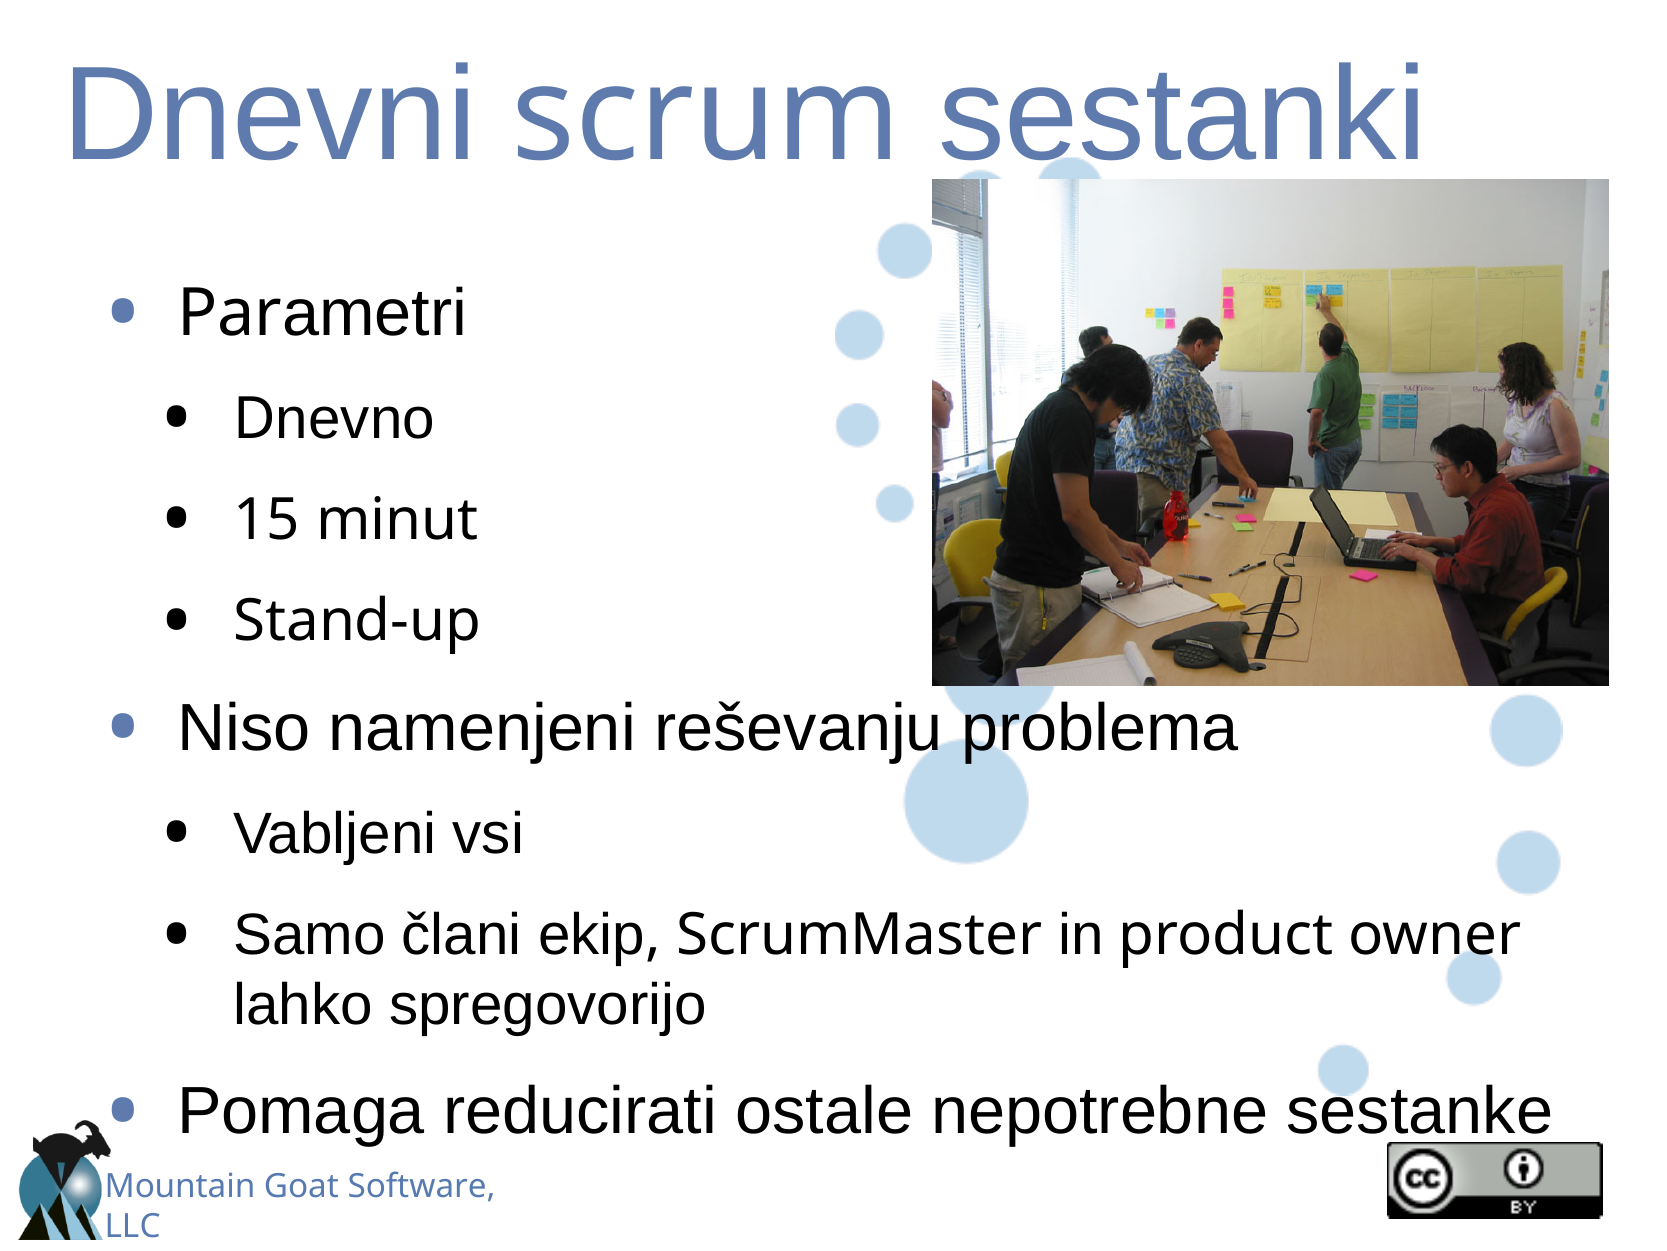

# Dnevni scrum sestanki
Parametri
Dnevno
15 minut
Stand-up
Niso namenjeni reševanju problema
Vabljeni vsi
Samo člani ekip, ScrumMaster in product owner lahko spregovorijo
Pomaga reducirati ostale nepotrebne sestanke